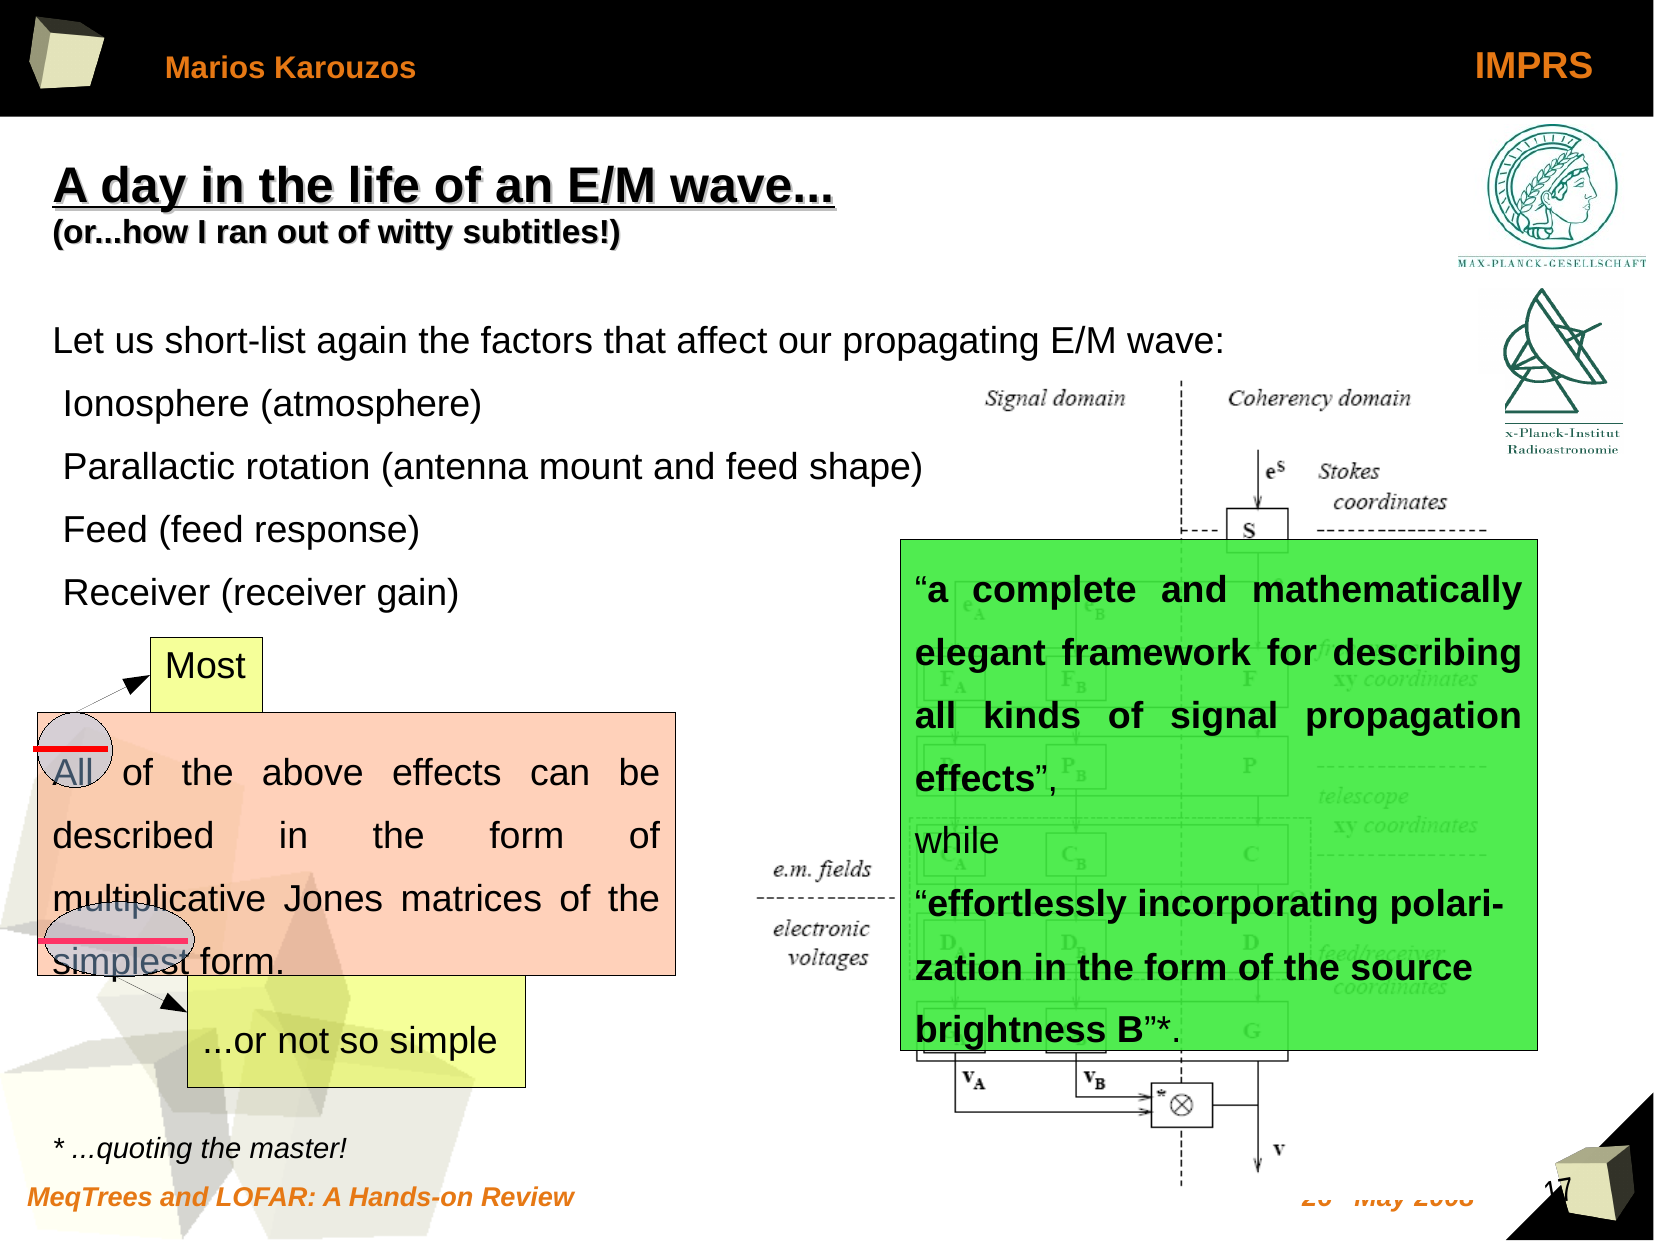

Marios Karouzos														 IMPRS
A day in the life of an E/M wave...
(or...how I ran out of witty subtitles!)
Let us short-list again the factors that affect our propagating E/M wave:
 Ionosphere (atmosphere)
 Parallactic rotation (antenna mount and feed shape)
 Feed (feed response)
 Receiver (receiver gain)
“a complete and mathematically elegant framework for describing all kinds of signal propagation effects”,
while
“effortlessly incorporating polari-zation in the form of the source brightness B”*.
Most
All of the above effects can be described in the form of multiplicative Jones matrices of the simplest form.
...or not so simple
* ...quoting the master!
MeqTrees and LOFAR: A Hands-on Review										26th May 2008